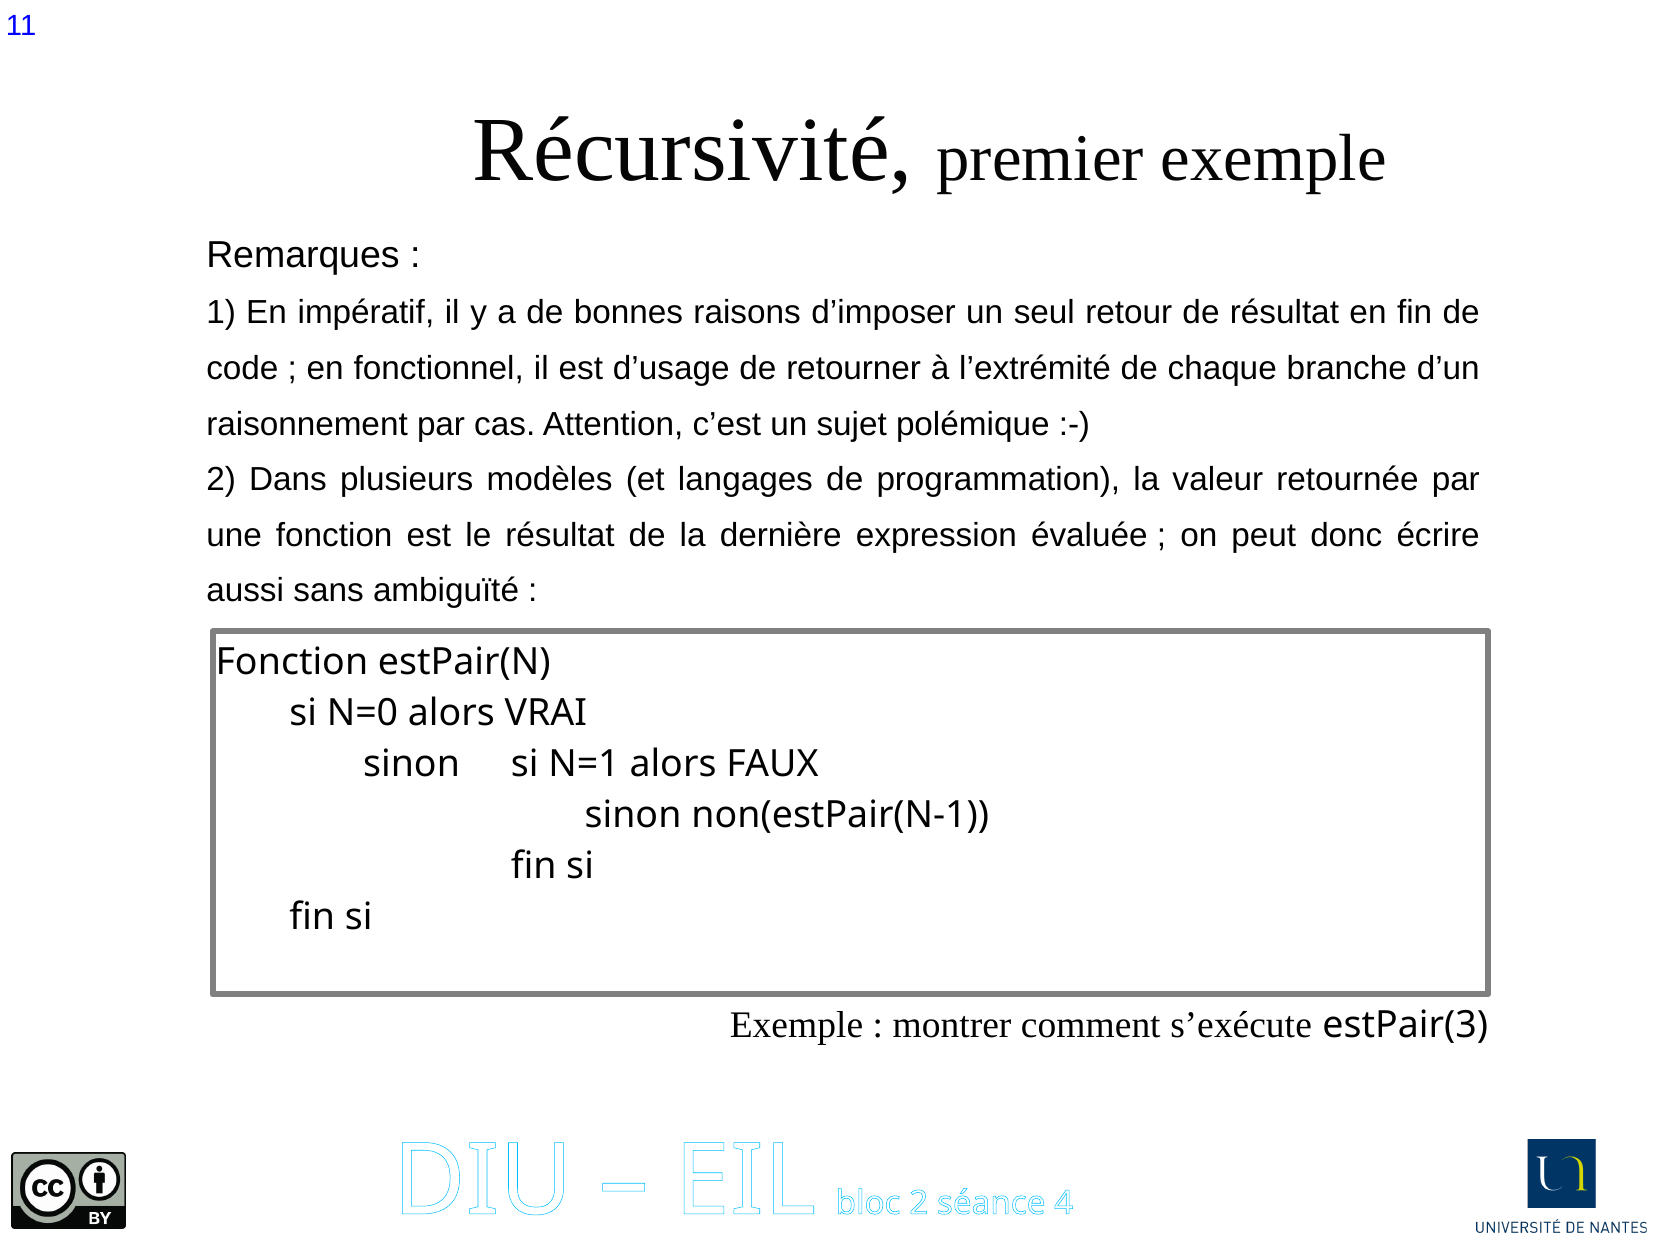

11
# Récursivité, premier exemple
Remarques :
1) En impératif, il y a de bonnes raisons d’imposer un seul retour de résultat en fin de code ; en fonctionnel, il est d’usage de retourner à l’extrémité de chaque branche d’un raisonnement par cas. Attention, c’est un sujet polémique :-)
2) Dans plusieurs modèles (et langages de programmation), la valeur retournée par une fonction est le résultat de la dernière expression évaluée ; on peut donc écrire aussi sans ambiguïté :
Fonction estPair(N)
	si N=0 alors VRAI
		sinon	si N=1 alors FAUX
					sinon non(estPair(N-1))
				fin si
	fin si
Exemple : montrer comment s’exécute estPair(3)